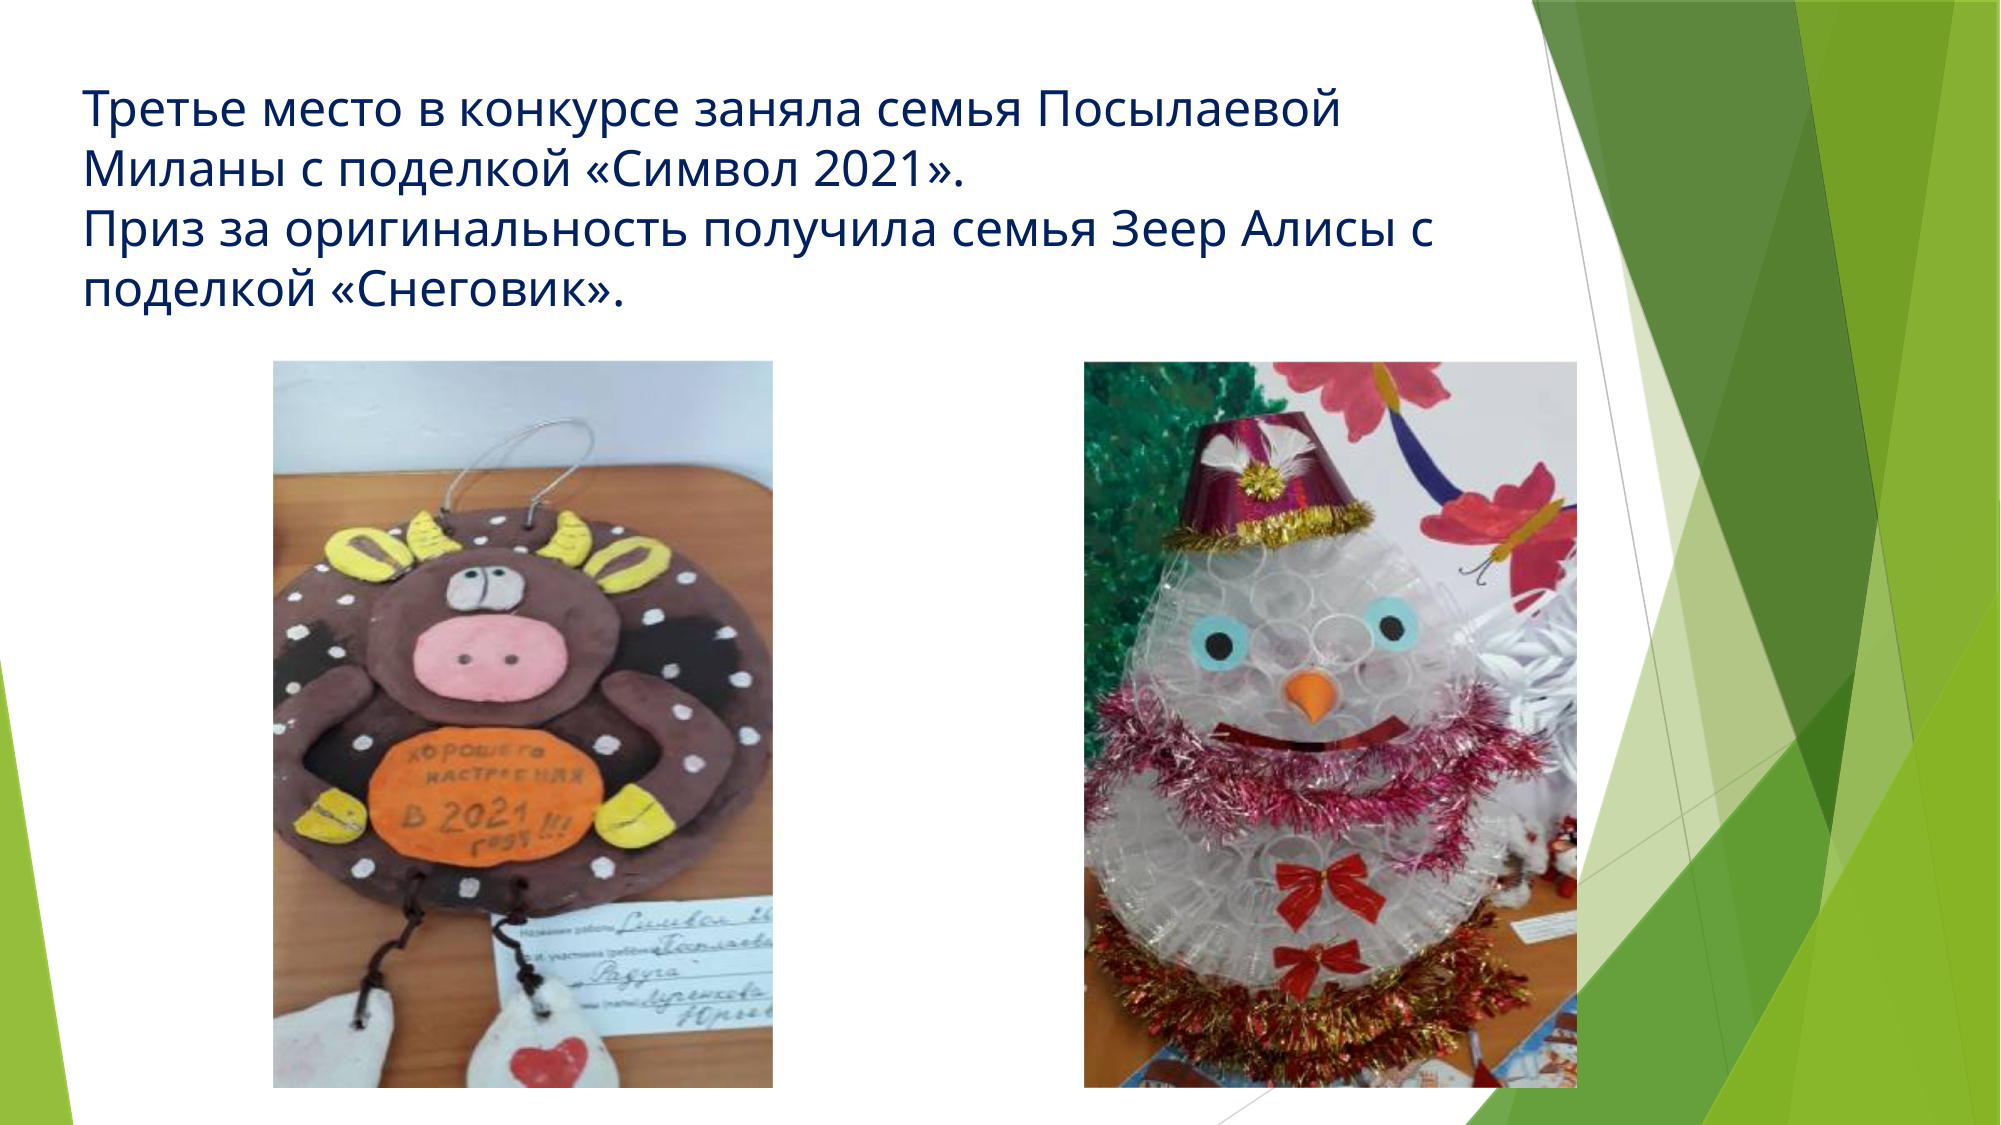

# Третье место в конкурсе заняла семья Посылаевой Миланы с поделкой «Символ 2021». Приз за оригинальность получила семья Зеер Алисы с поделкой «Снеговик».